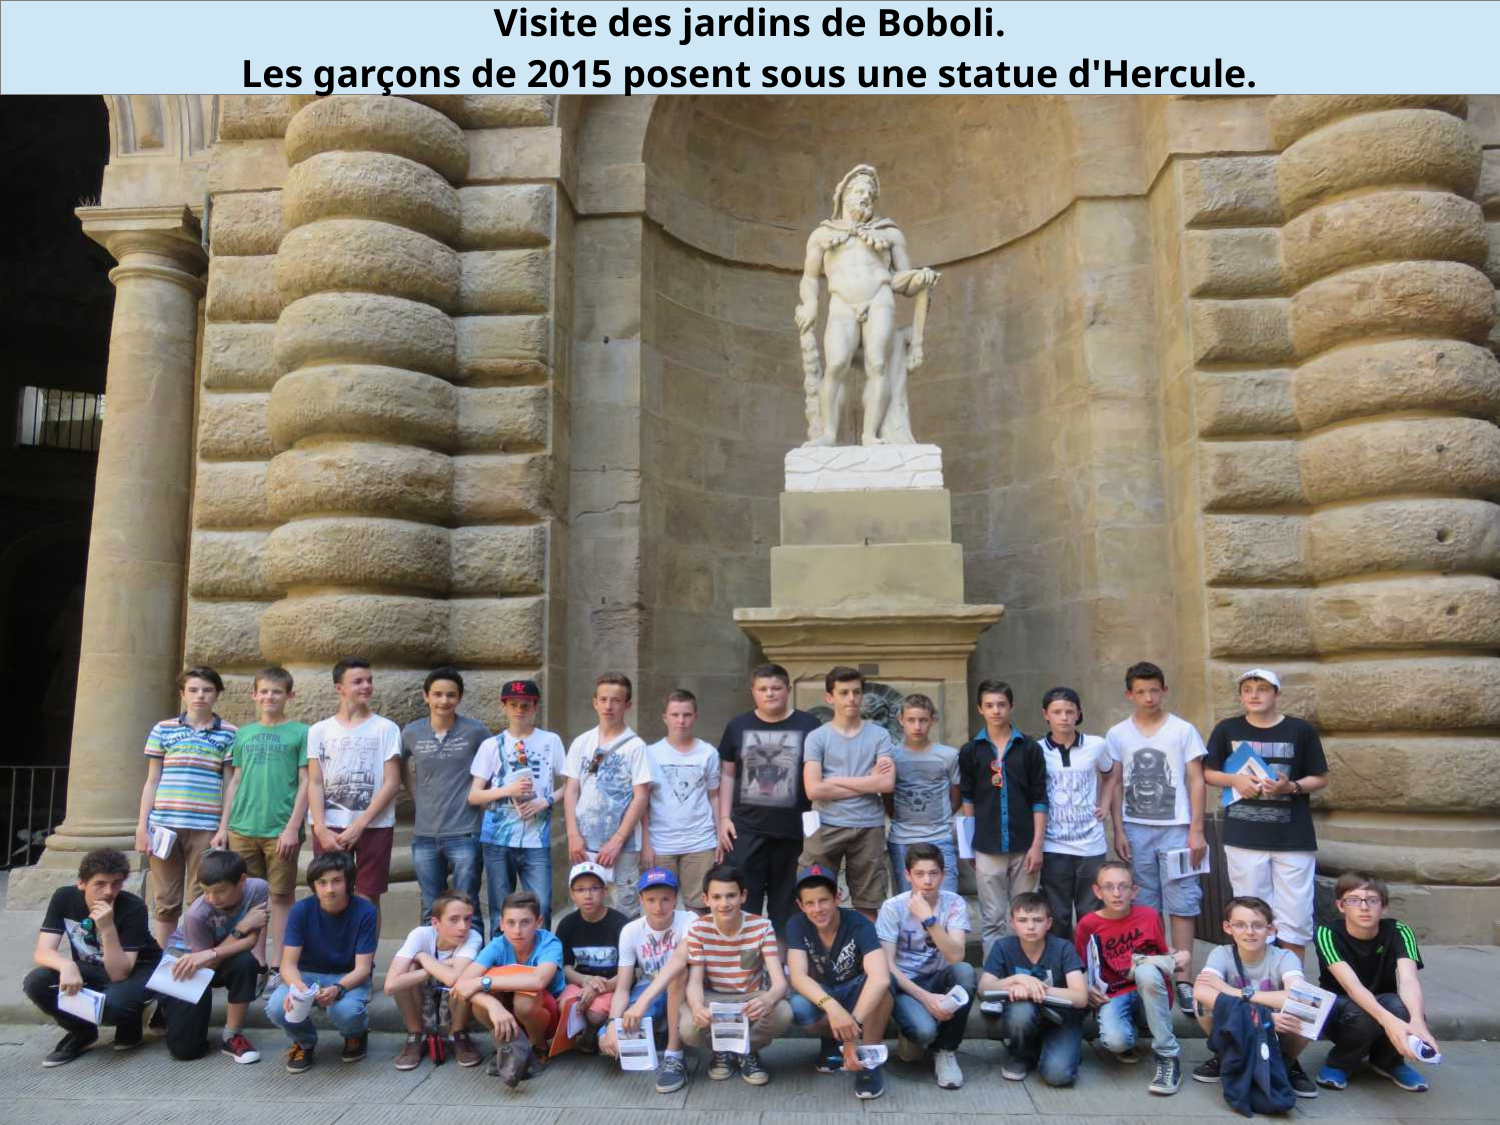

Visite des jardins de Boboli.
Les garçons de 2015 posent sous une statue d'Hercule.